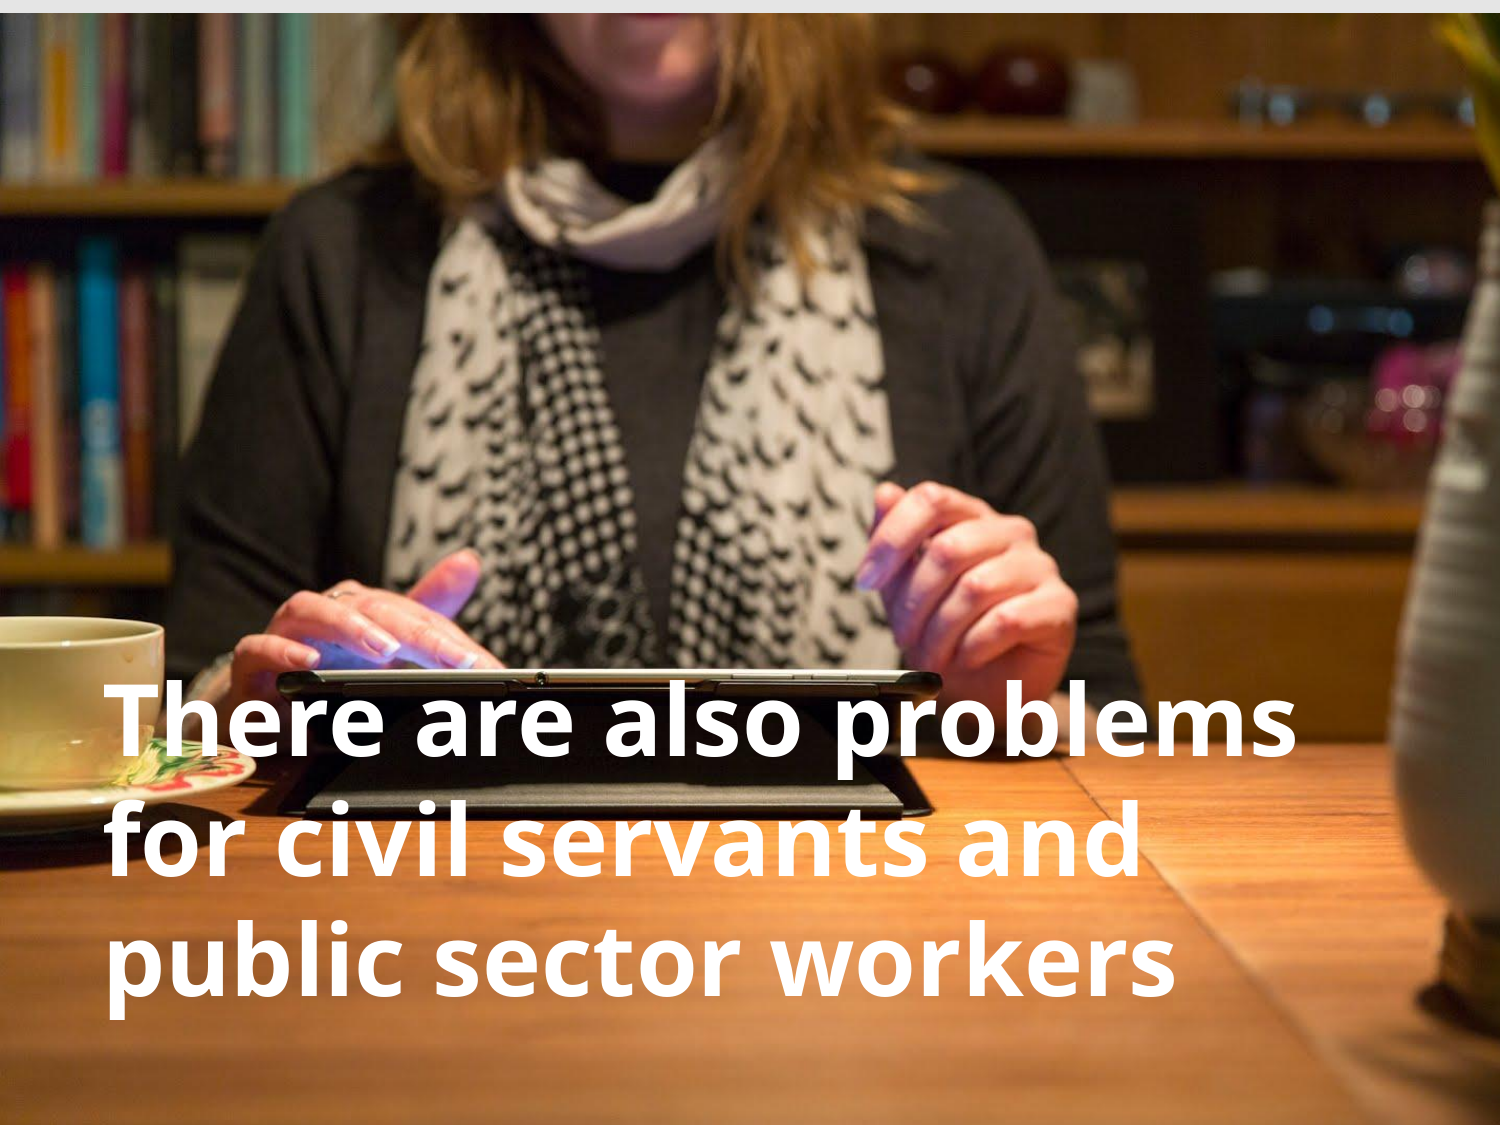

# There are also problems for civil servants and public sector workers